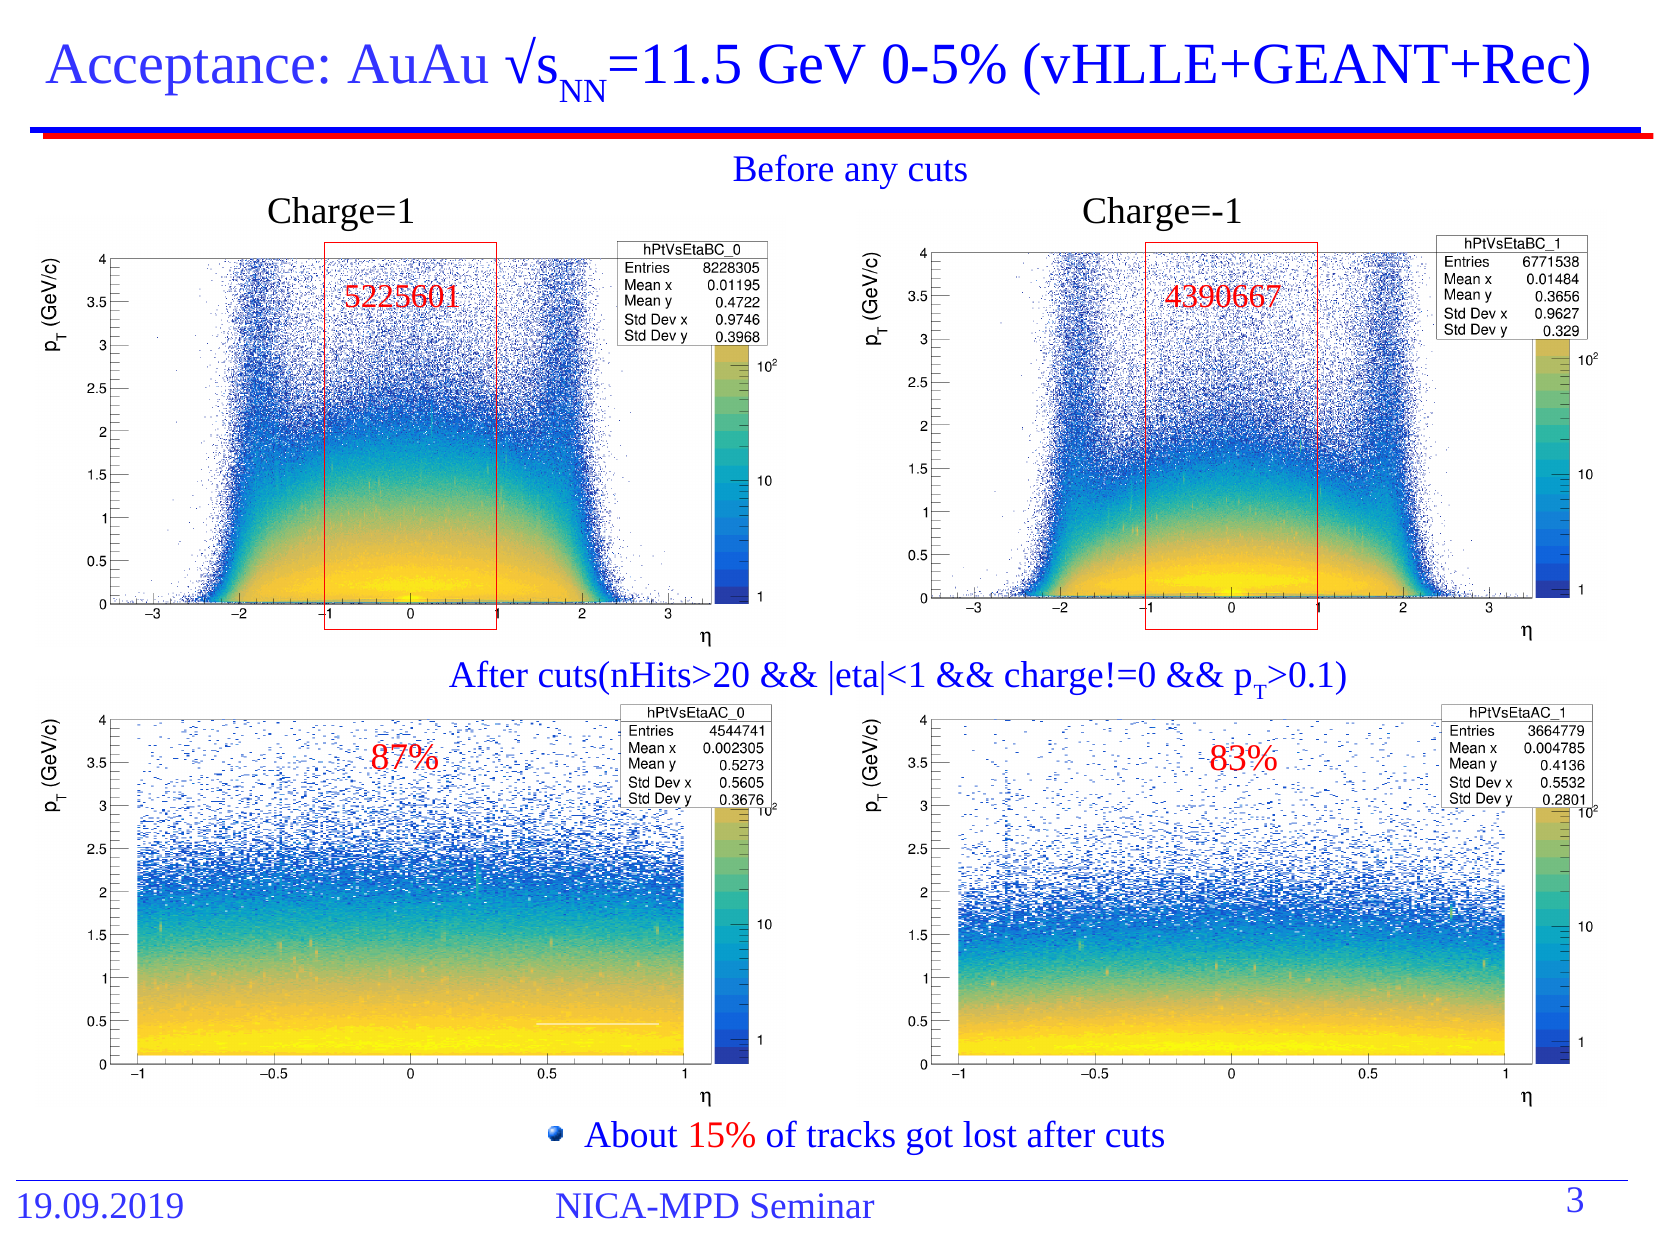

Acceptance: AuAu √sNN=11.5 GeV 0-5% (vHLLE+GEANT+Rec)
Before any cuts
Charge=1
Charge=-1
5225601
4390667
After cuts(nHits>20 && |eta|<1 && charge!=0 && pT>0.1)
87%
83%
About 15% of tracks got lost after cuts
3